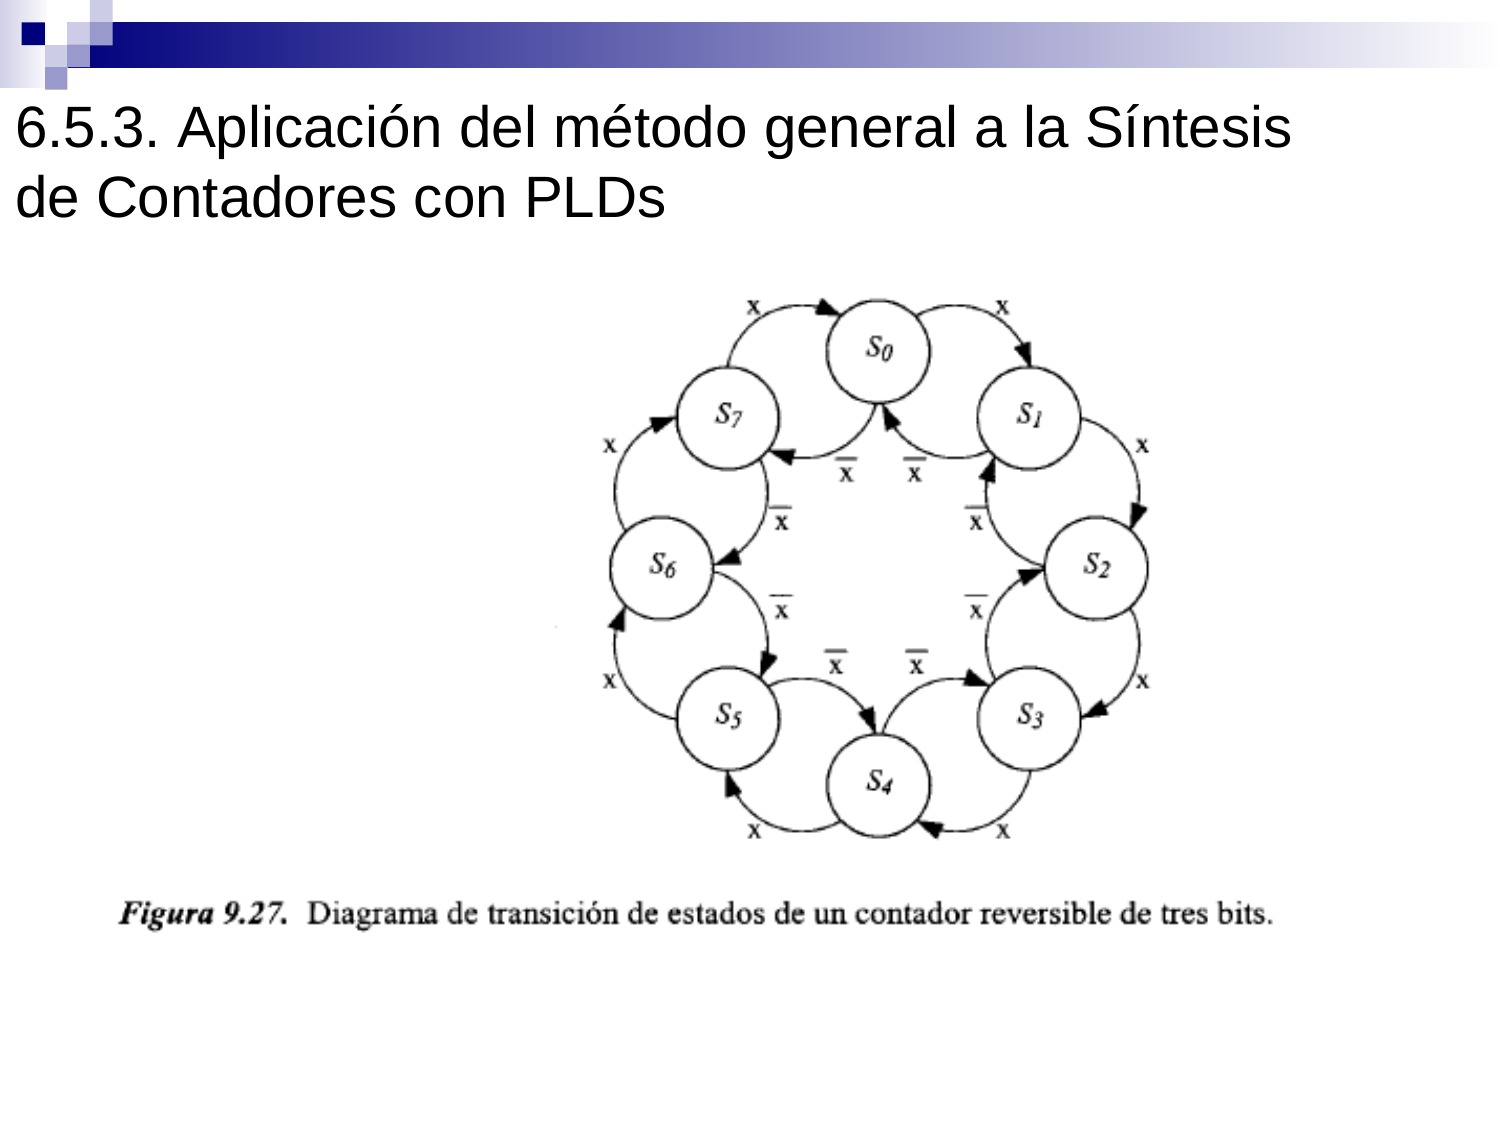

# 6.5.3. Aplicación del método general a la Síntesis de Contadores con PLDs